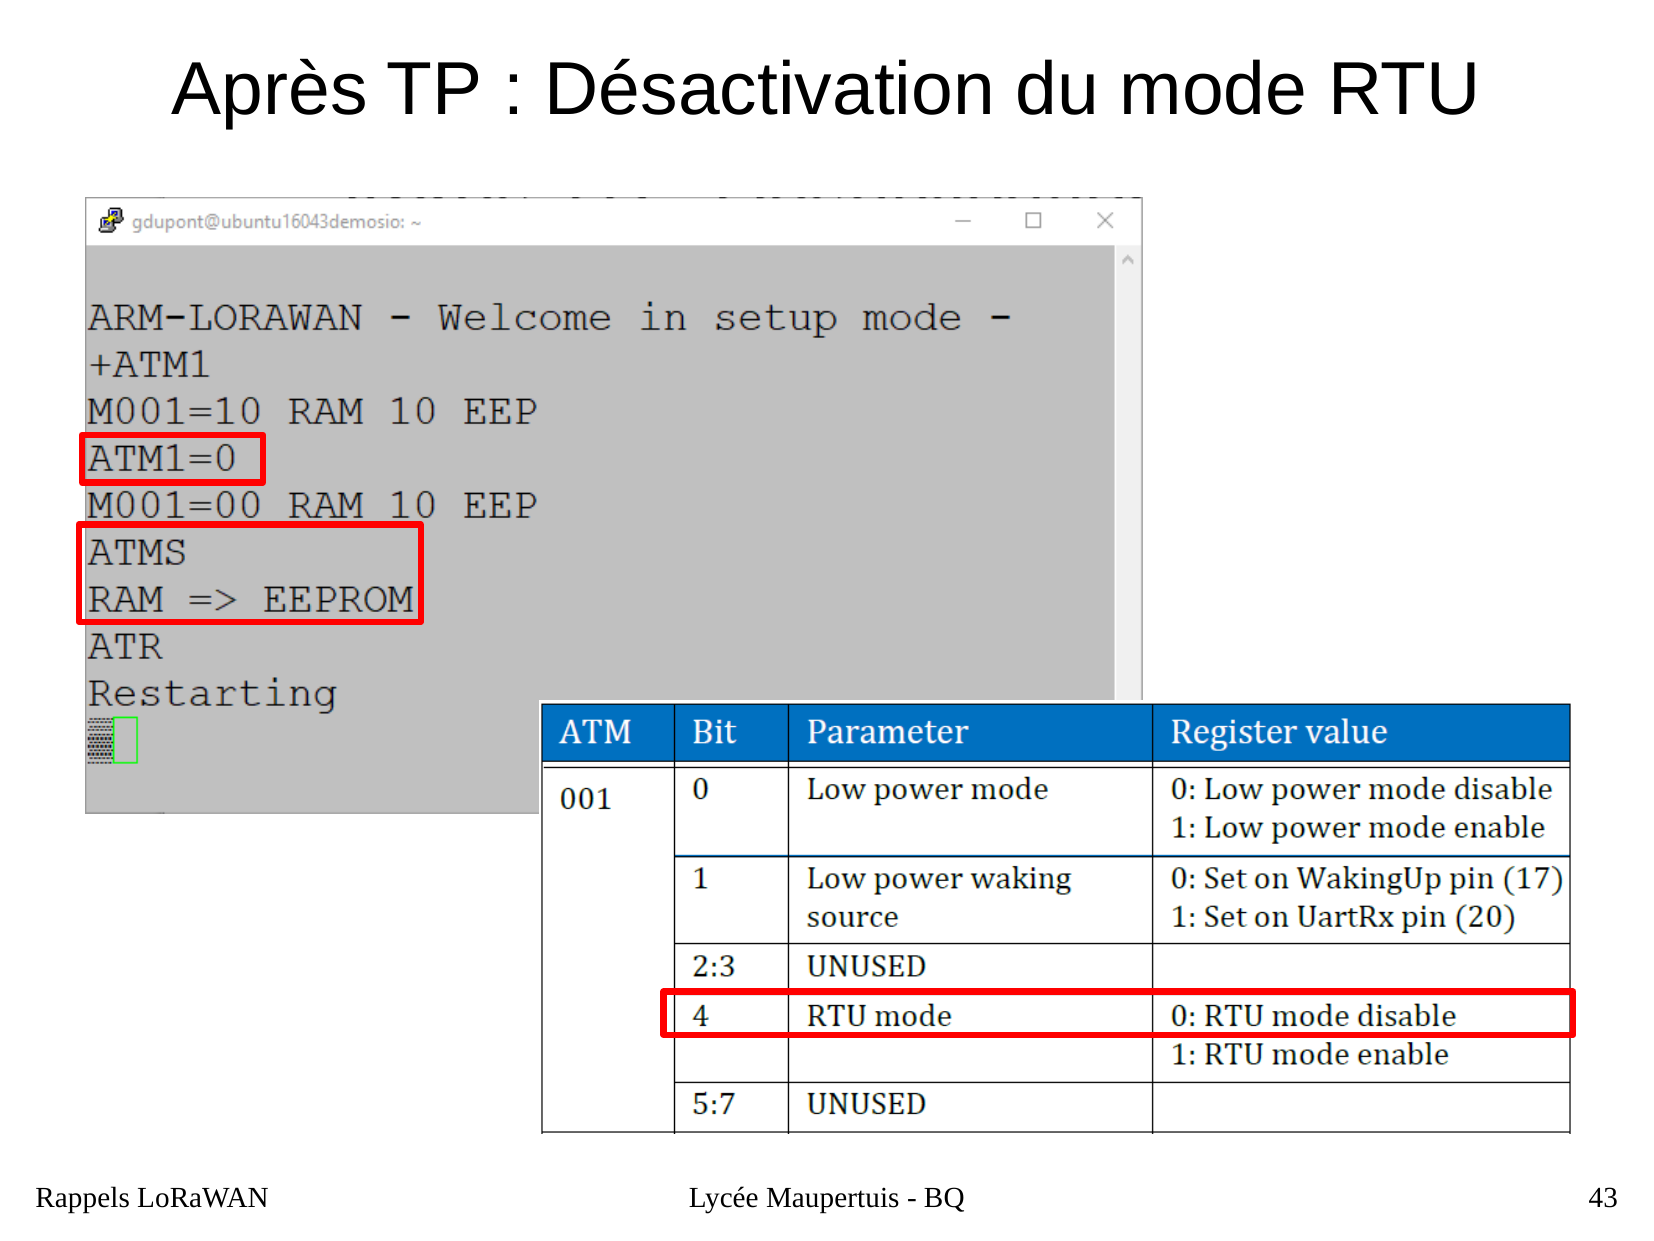

# Après TP : Désactivation du mode RTU
Rappels LoRaWAN
Lycée Maupertuis - BQ
43